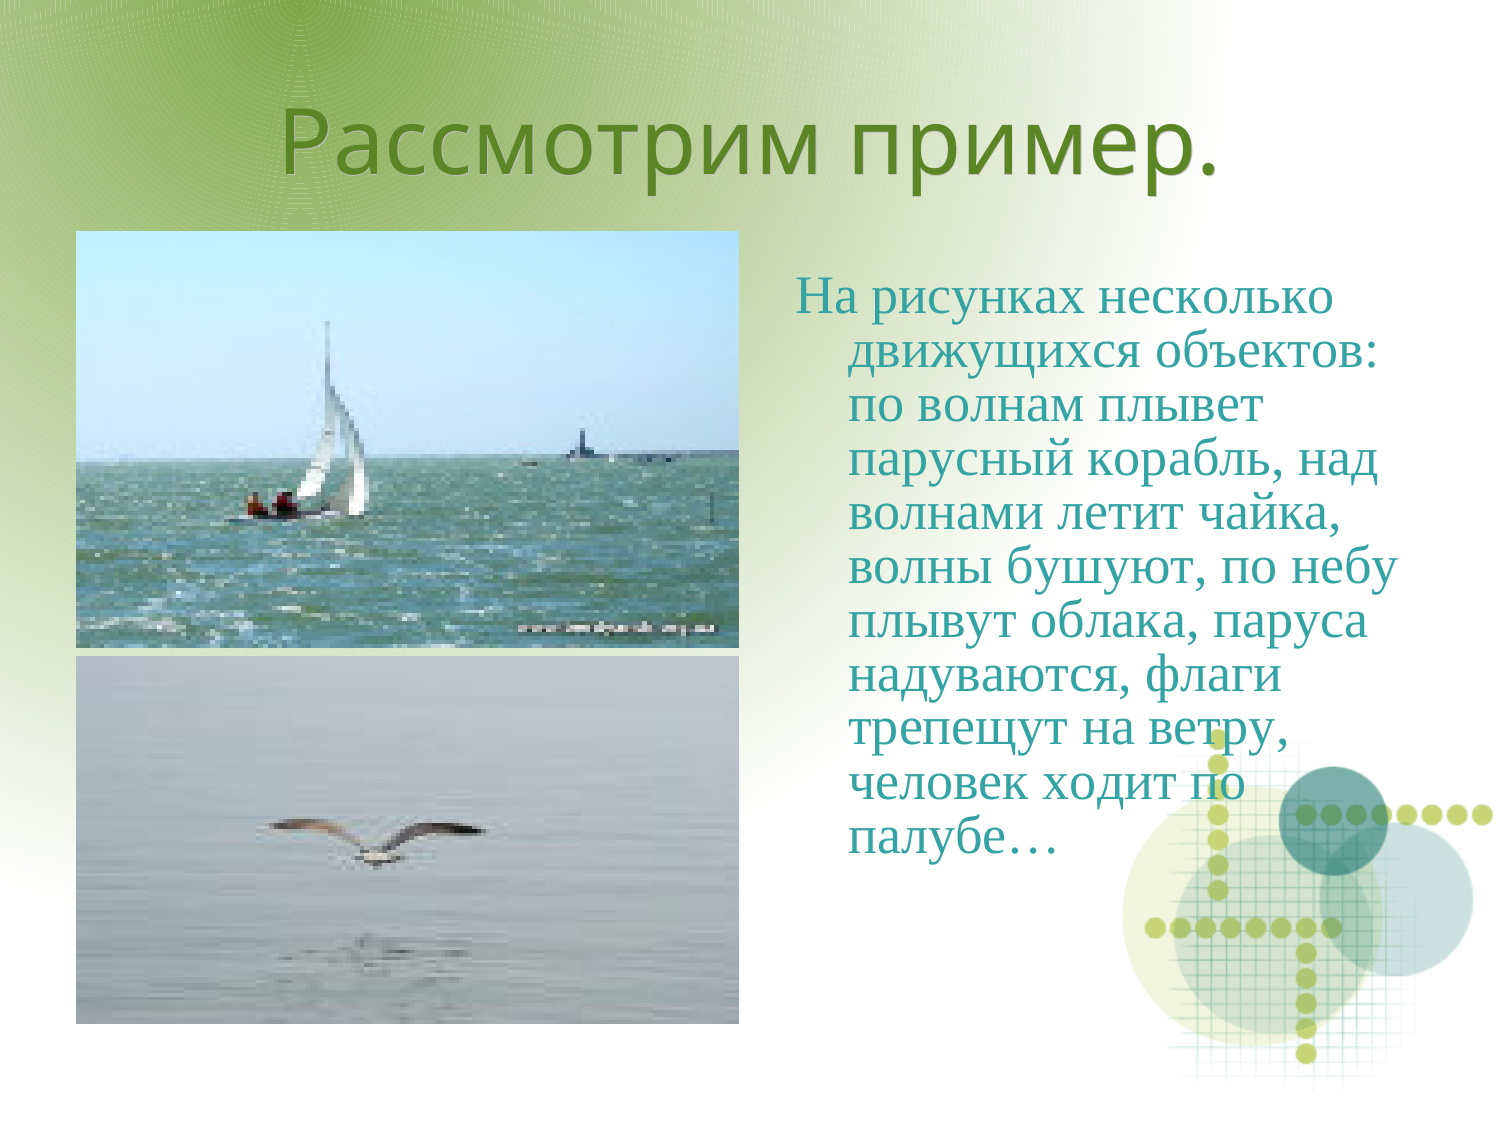

# Рассмотрим пример.
На рисунках несколько движущихся объектов: по волнам плывет парусный корабль, над волнами летит чайка, волны бушуют, по небу плывут облака, паруса надуваются, флаги трепещут на ветру, человек ходит по палубе…